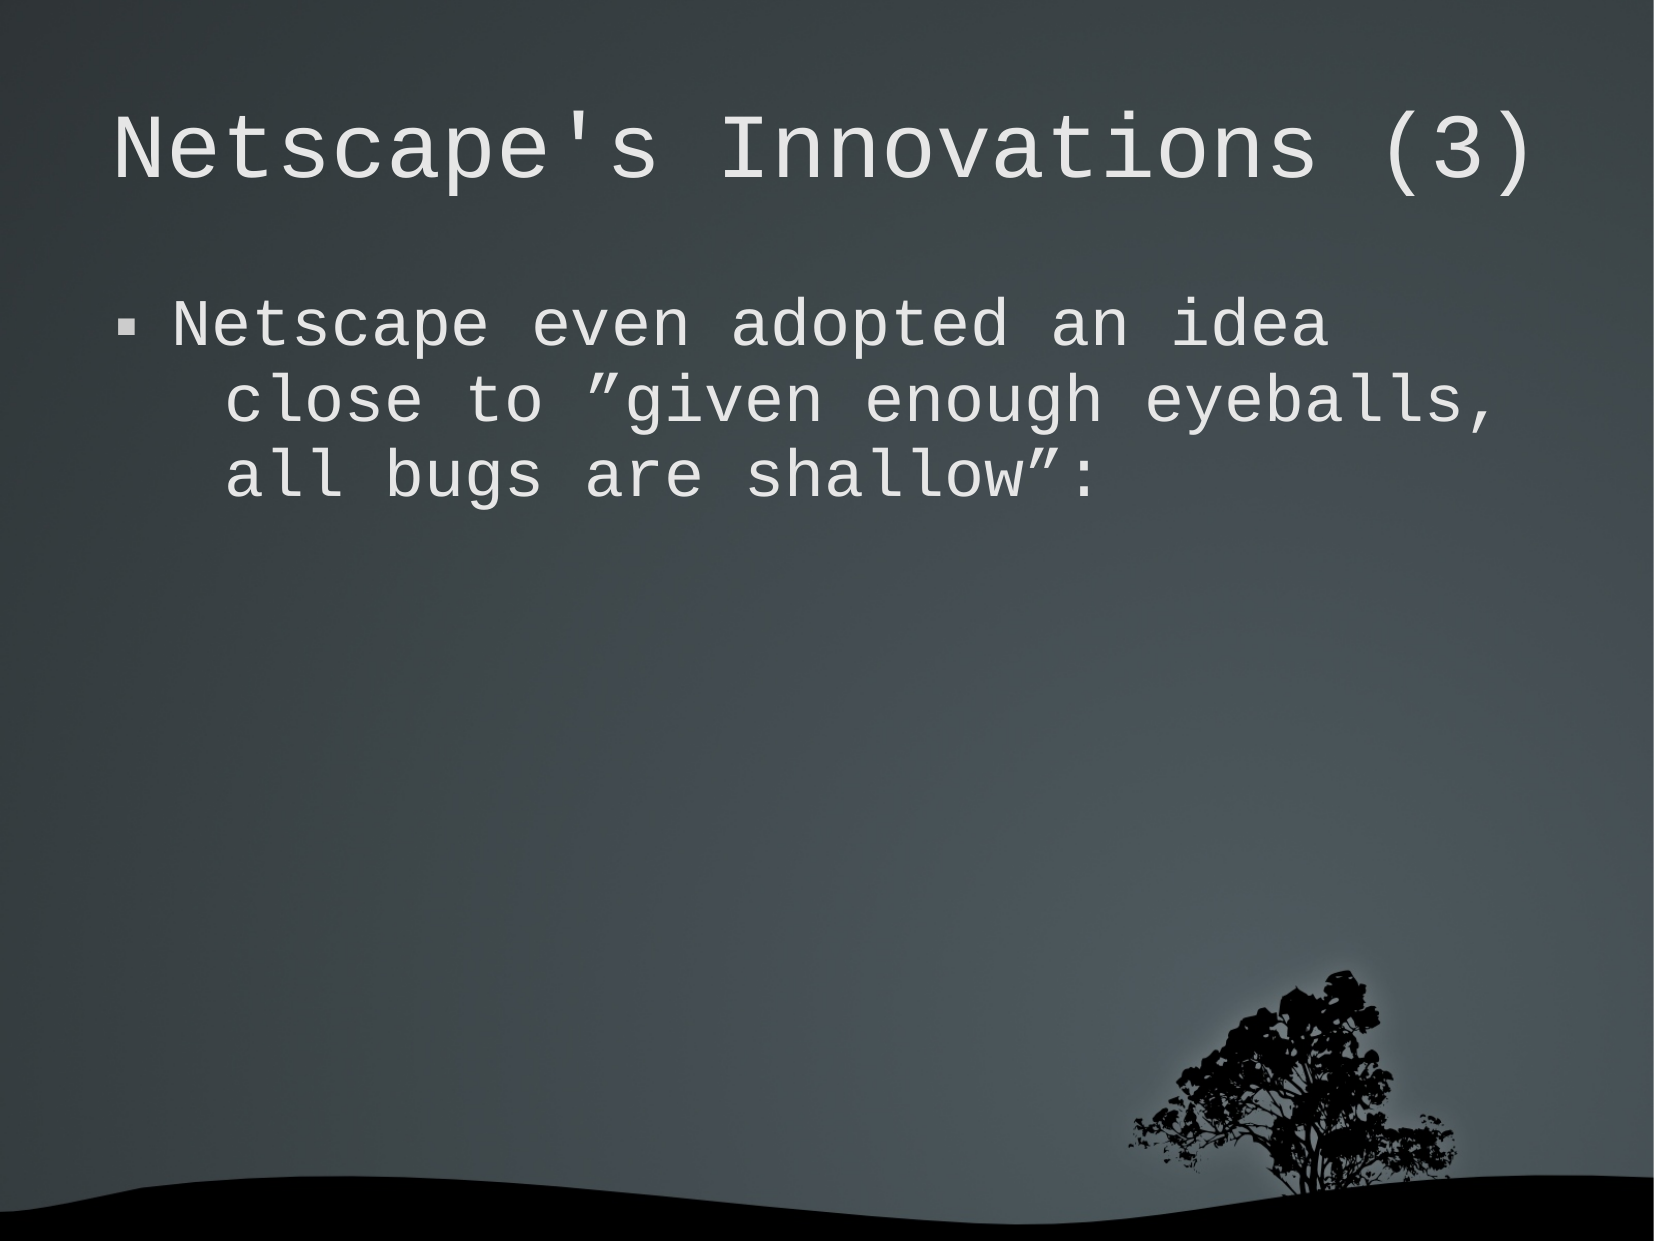

# Netscape's Innovations (3)
Netscape even adopted an idea close to ”given enough eyeballs, all bugs are shallow”: